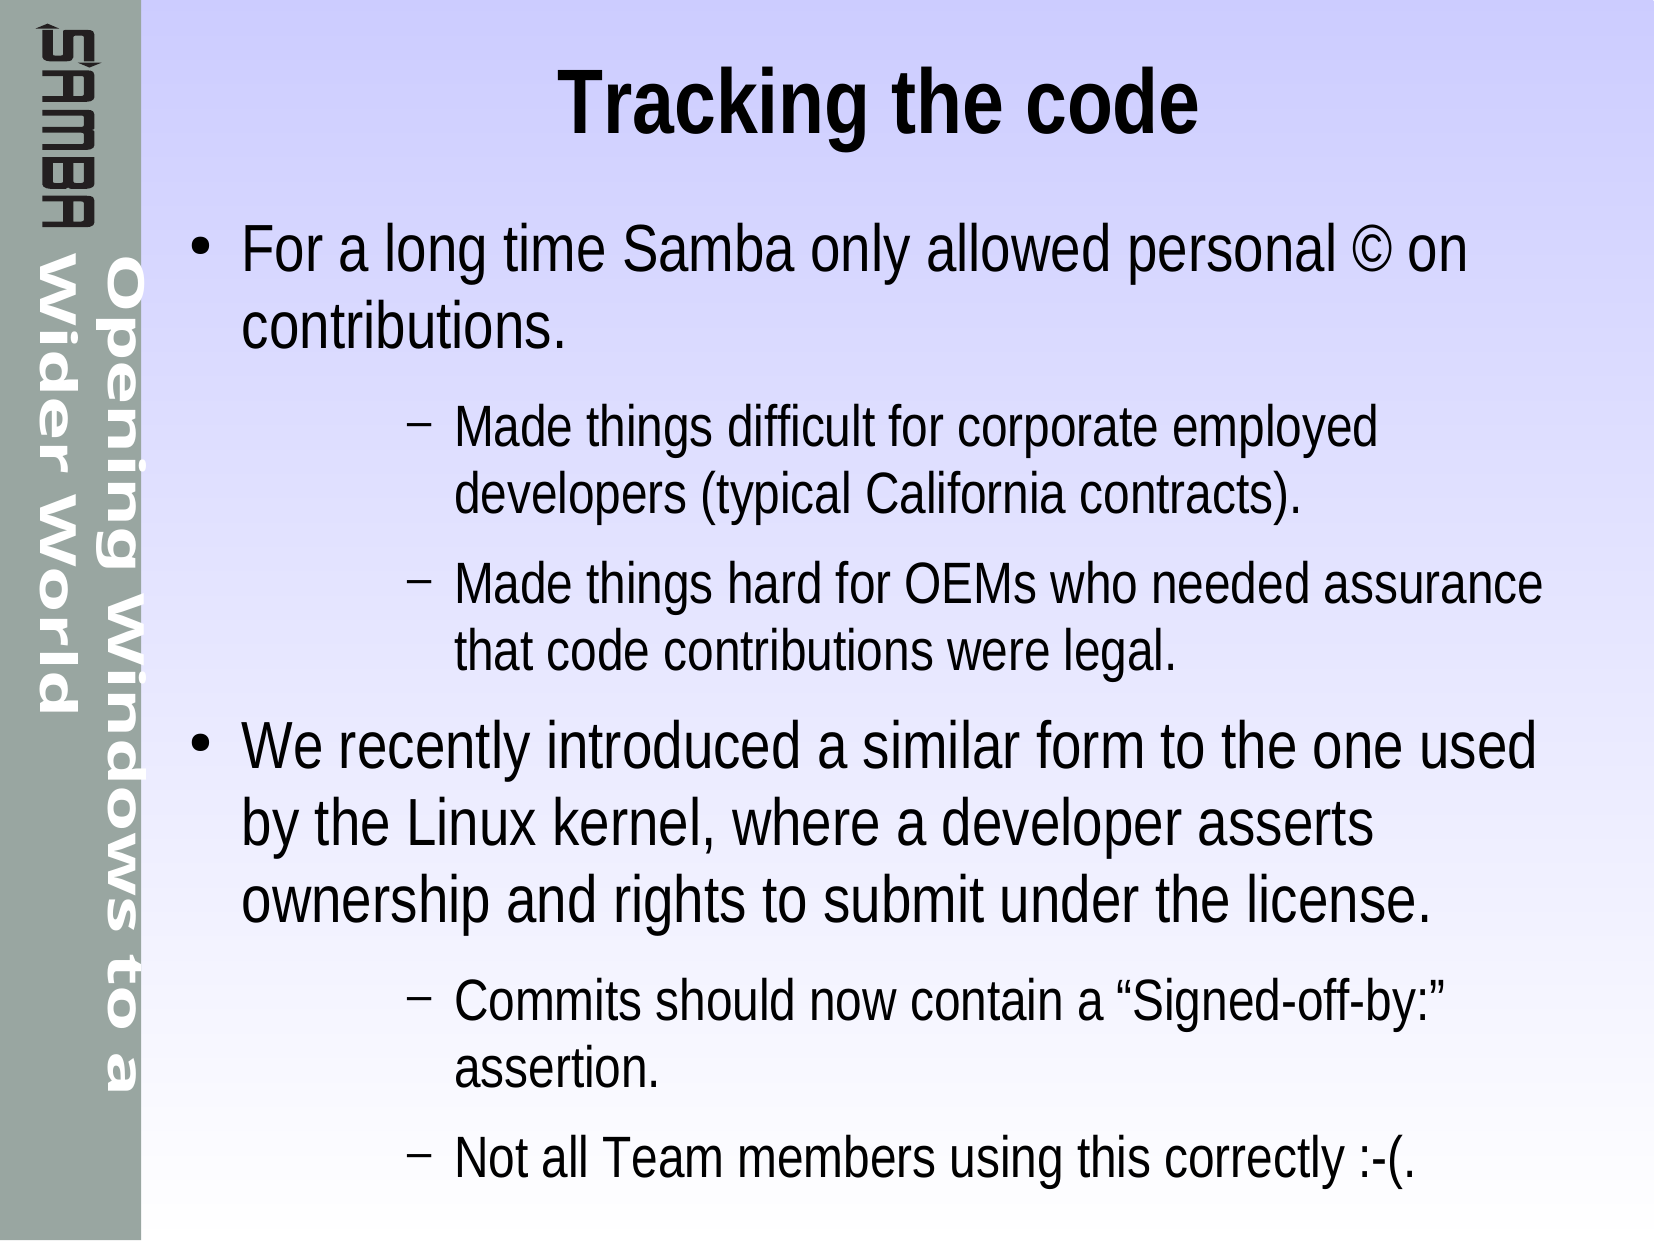

# Tracking the code
For a long time Samba only allowed personal © on contributions.
Made things difficult for corporate employed developers (typical California contracts).
Made things hard for OEMs who needed assurance that code contributions were legal.
We recently introduced a similar form to the one used by the Linux kernel, where a developer asserts ownership and rights to submit under the license.
Commits should now contain a “Signed-off-by:” assertion.
Not all Team members using this correctly :-(.